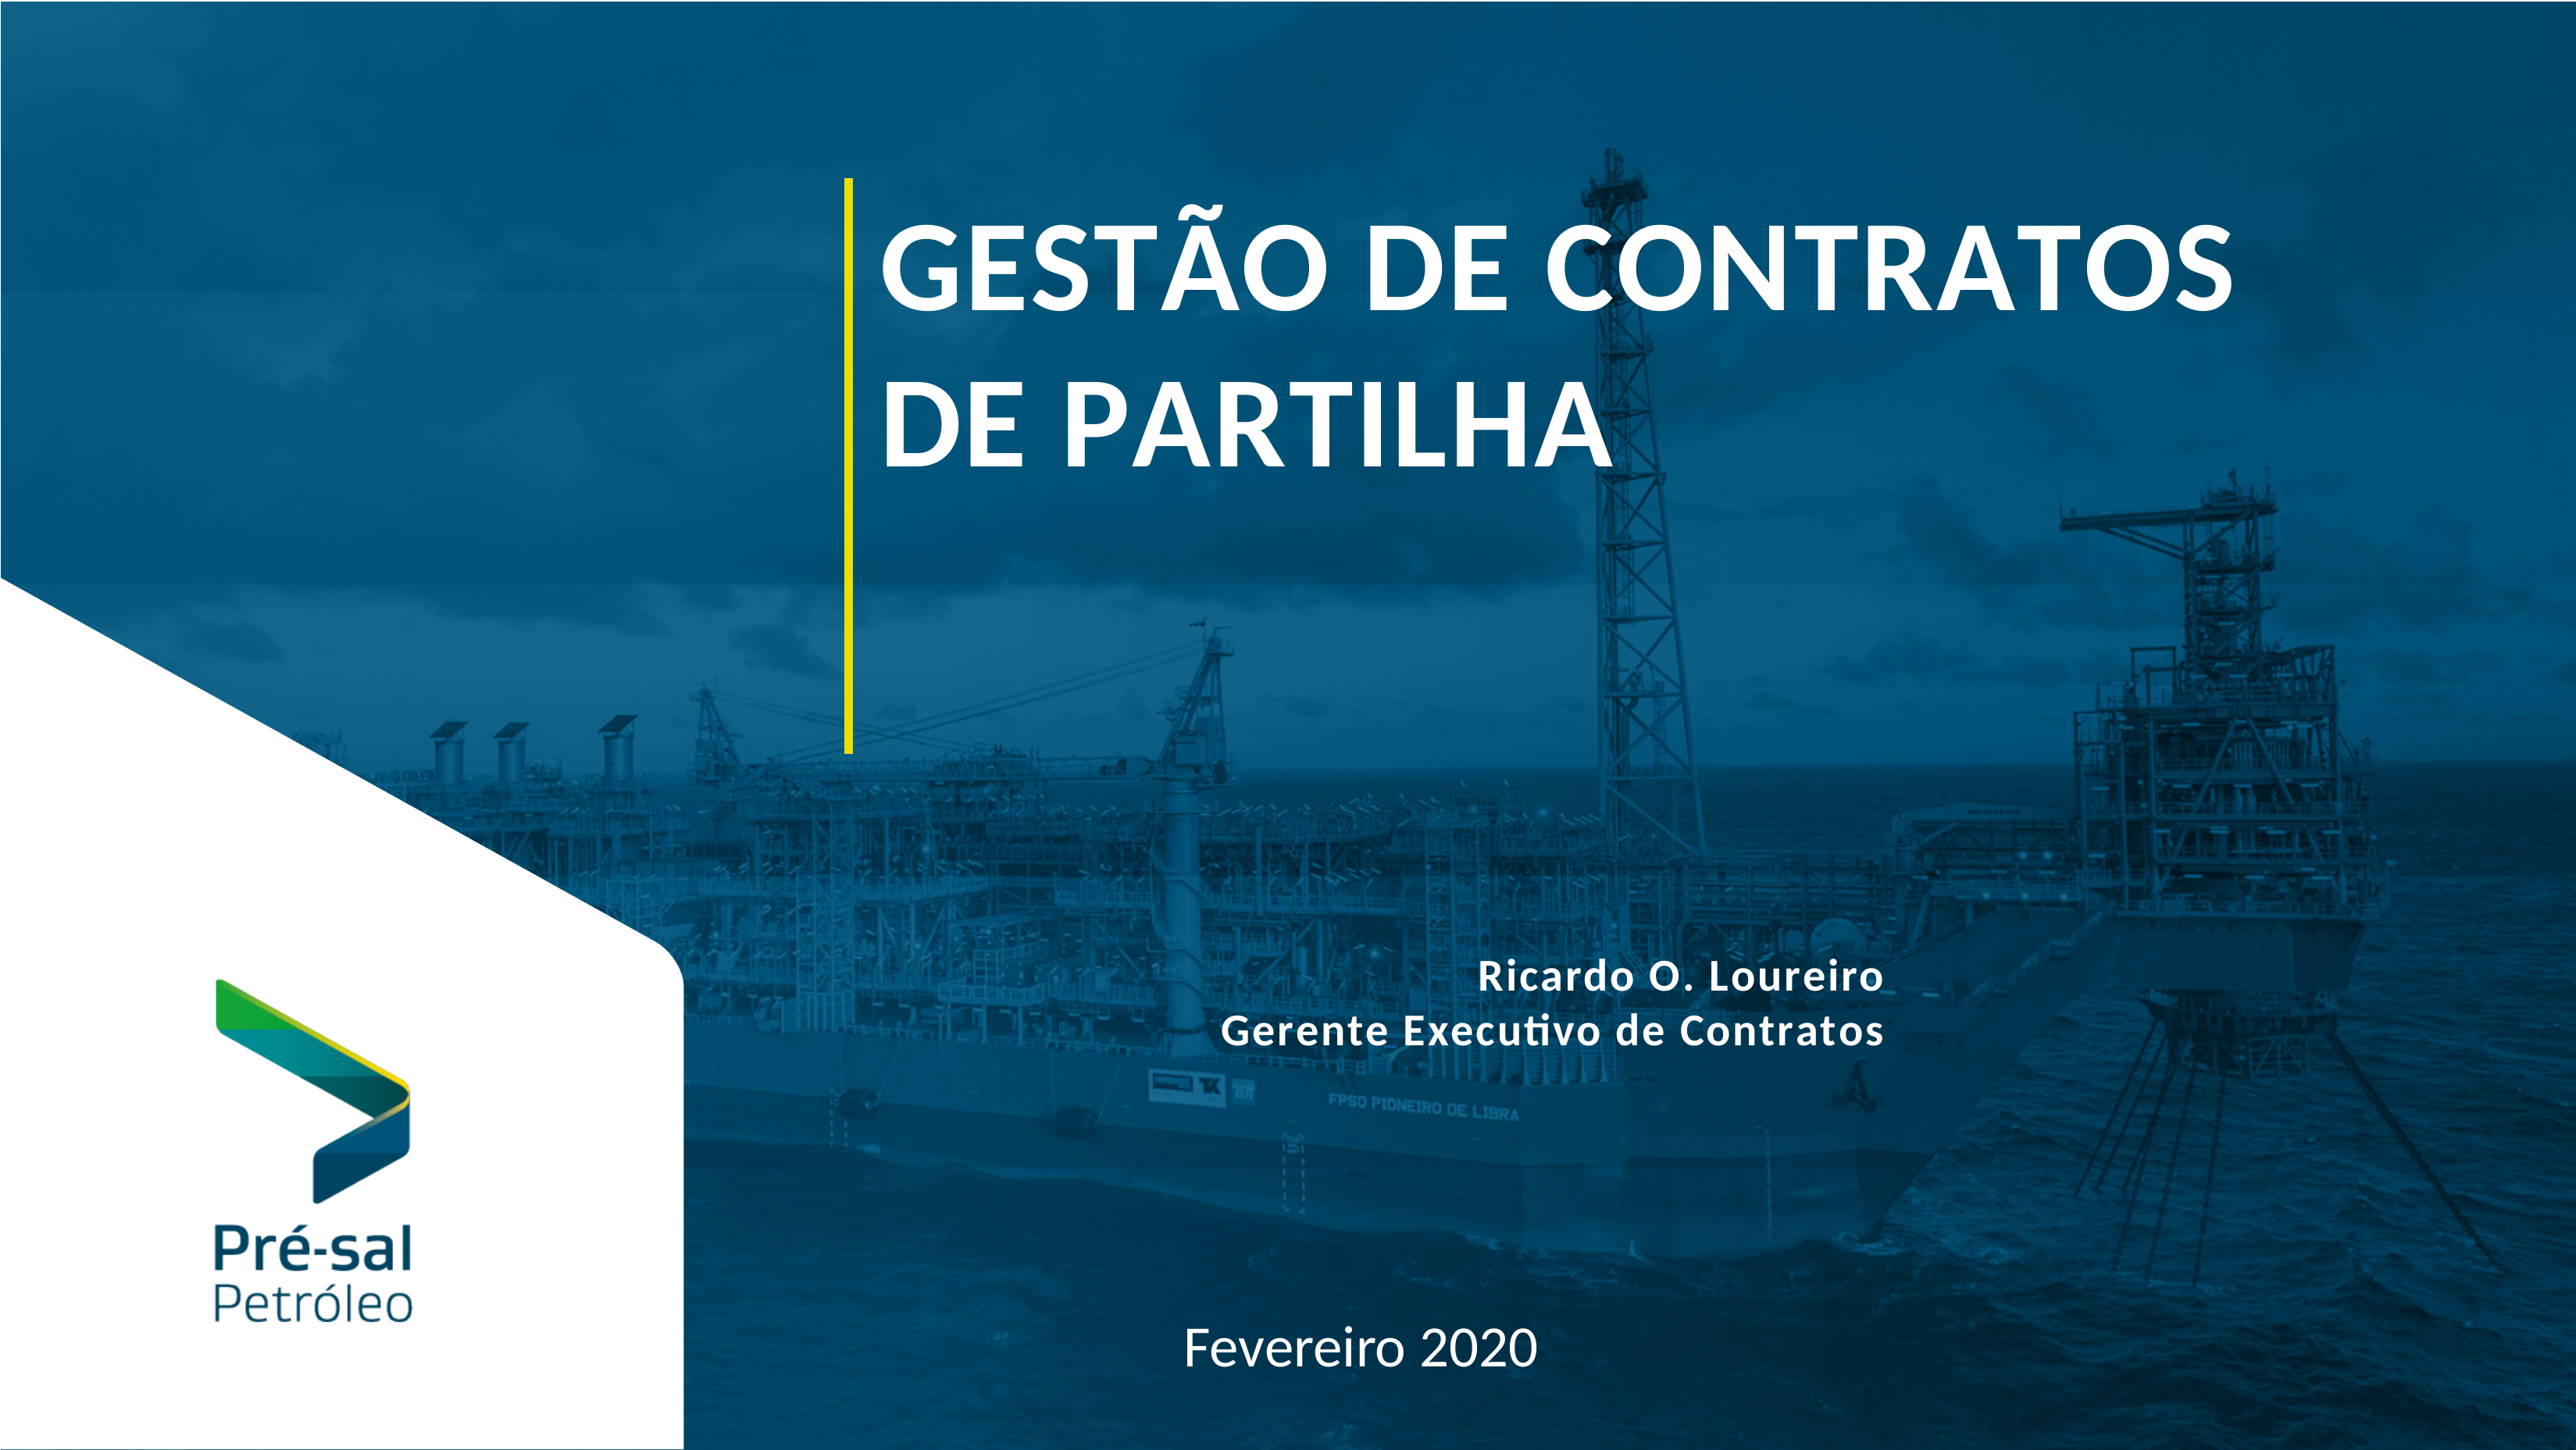

GESTÃO DE CONTRATOS DE PARTILHA
Ricardo O. Loureiro
Gerente Executivo de Contratos
Fevereiro 2020